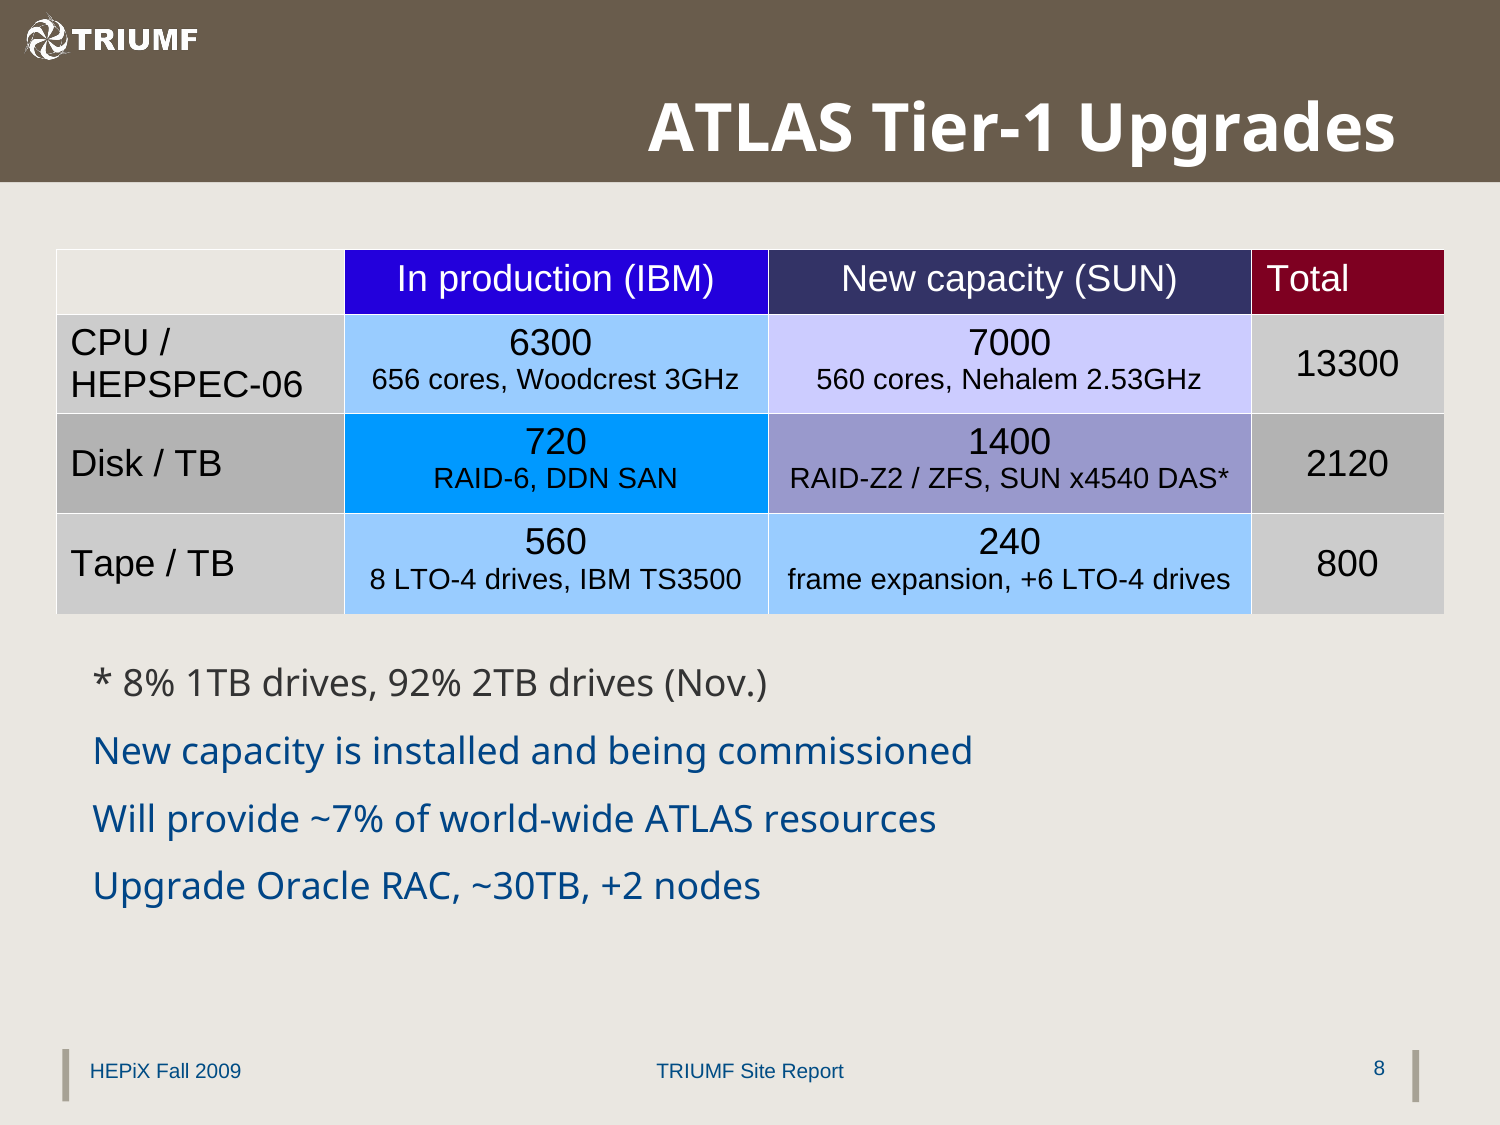

# ATLAS Tier-1 Upgrades
* 8% 1TB drives, 92% 2TB drives (Nov.)
New capacity is installed and being commissioned
Will provide ~7% of world-wide ATLAS resources
Upgrade Oracle RAC, ~30TB, +2 nodes
HEPiX Fall 2009
TRIUMF Site Report